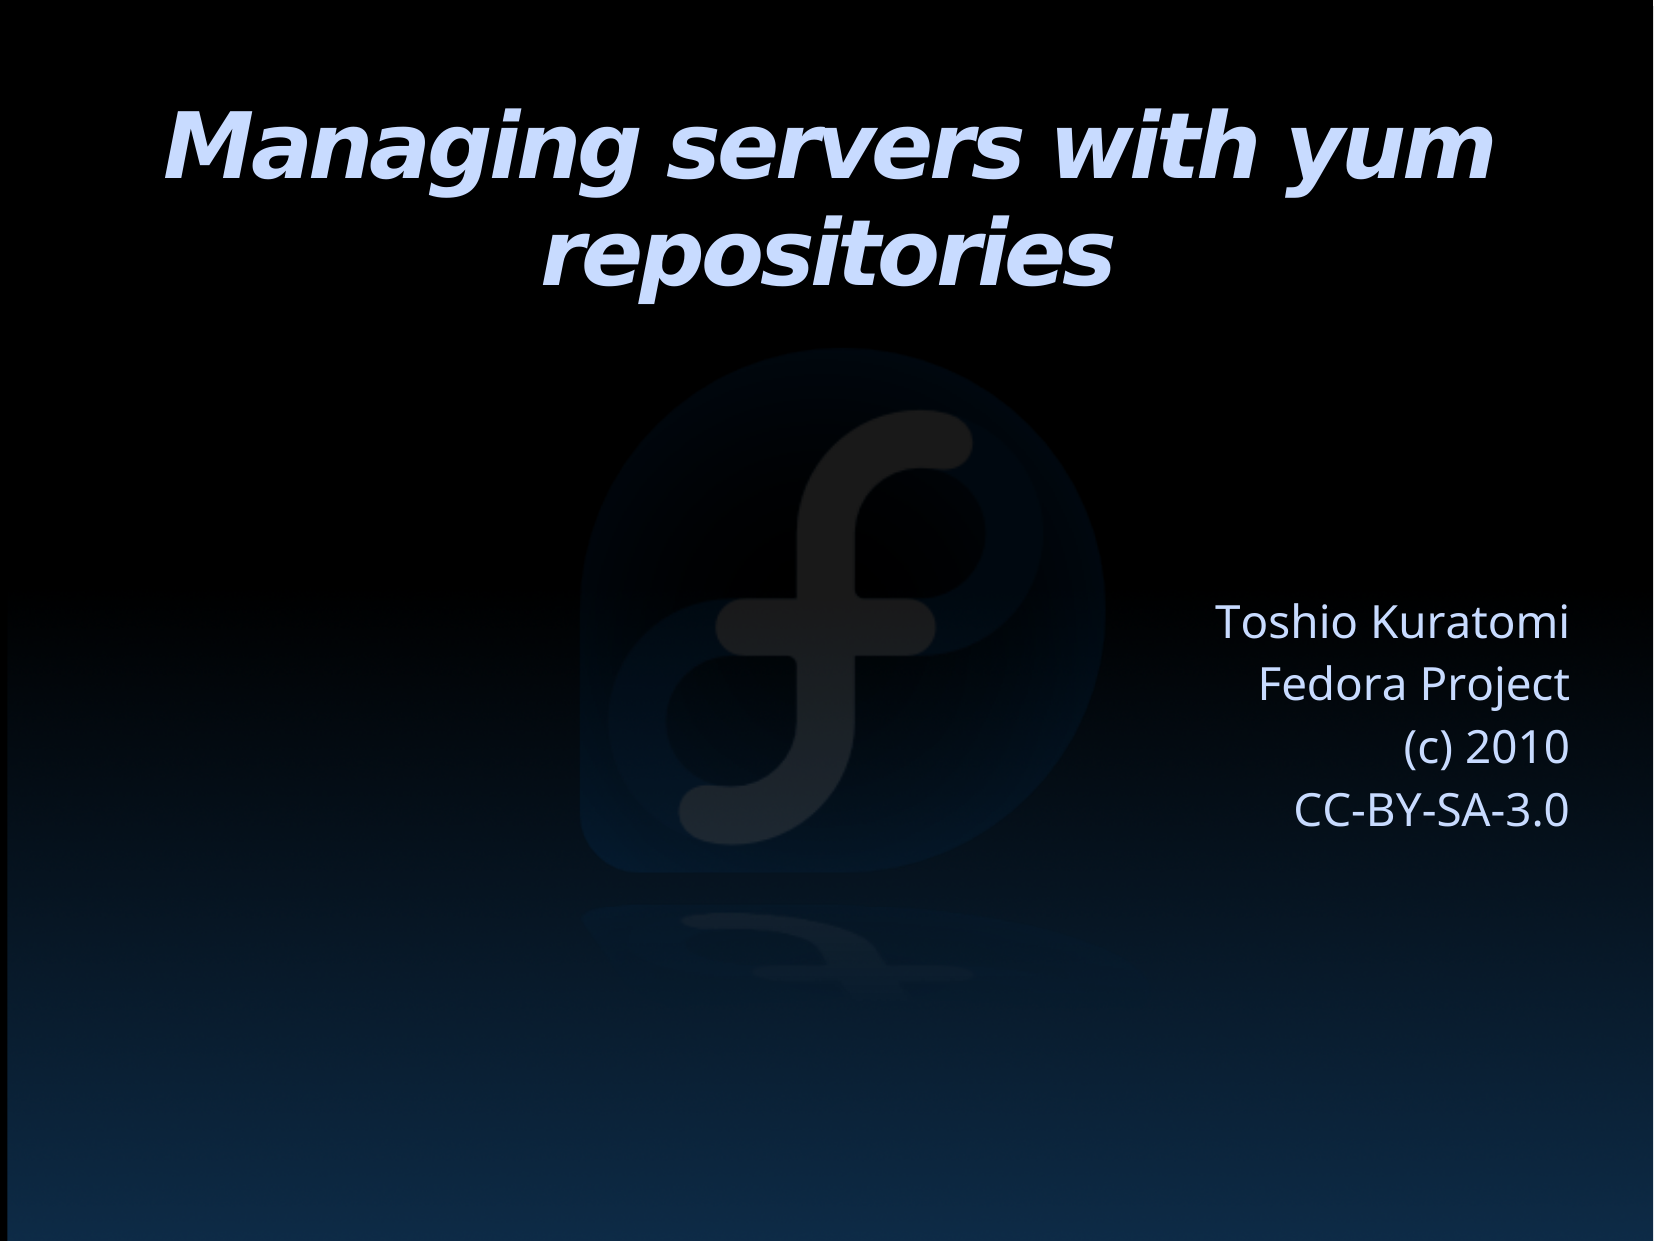

# Managing servers with yum repositories
Toshio Kuratomi
Fedora Project
(c) 2010
CC-BY-SA-3.0